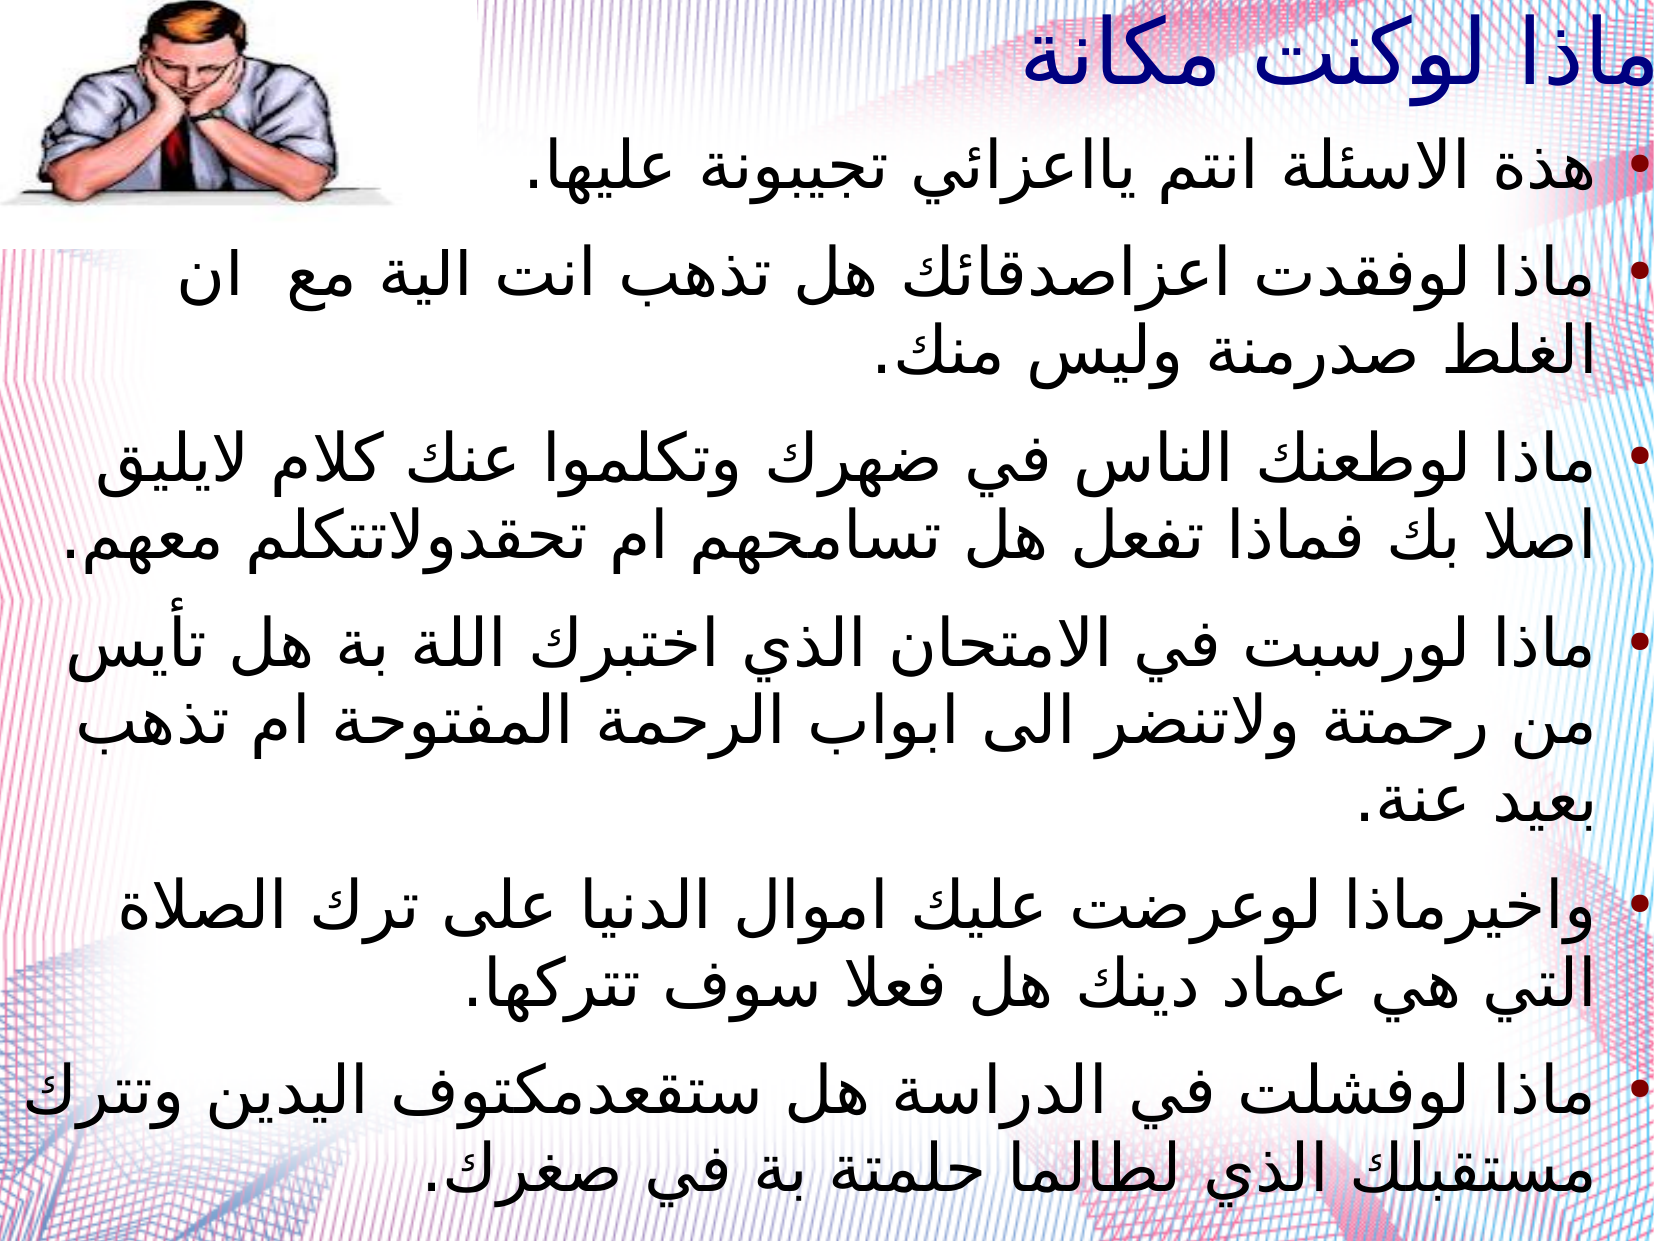

# ماذا لوكنت مكانة
هذة الاسئلة انتم يااعزائي تجيبونة عليها.
ماذا لوفقدت اعزاصدقائك هل تذهب انت الية مع ان الغلط صدرمنة وليس منك.
ماذا لوطعنك الناس في ضهرك وتكلموا عنك كلام لايليق اصلا بك فماذا تفعل هل تسامحهم ام تحقدولاتتكلم معهم.
ماذا لورسبت في الامتحان الذي اختبرك اللة بة هل تأيس من رحمتة ولاتنضر الى ابواب الرحمة المفتوحة ام تذهب بعيد عنة.
واخيرماذا لوعرضت عليك اموال الدنيا على ترك الصلاة التي هي عماد دينك هل فعلا سوف تتركها.
ماذا لوفشلت في الدراسة هل ستقعدمكتوف اليدين وتترك مستقبلك الذي لطالما حلمتة بة في صغرك.